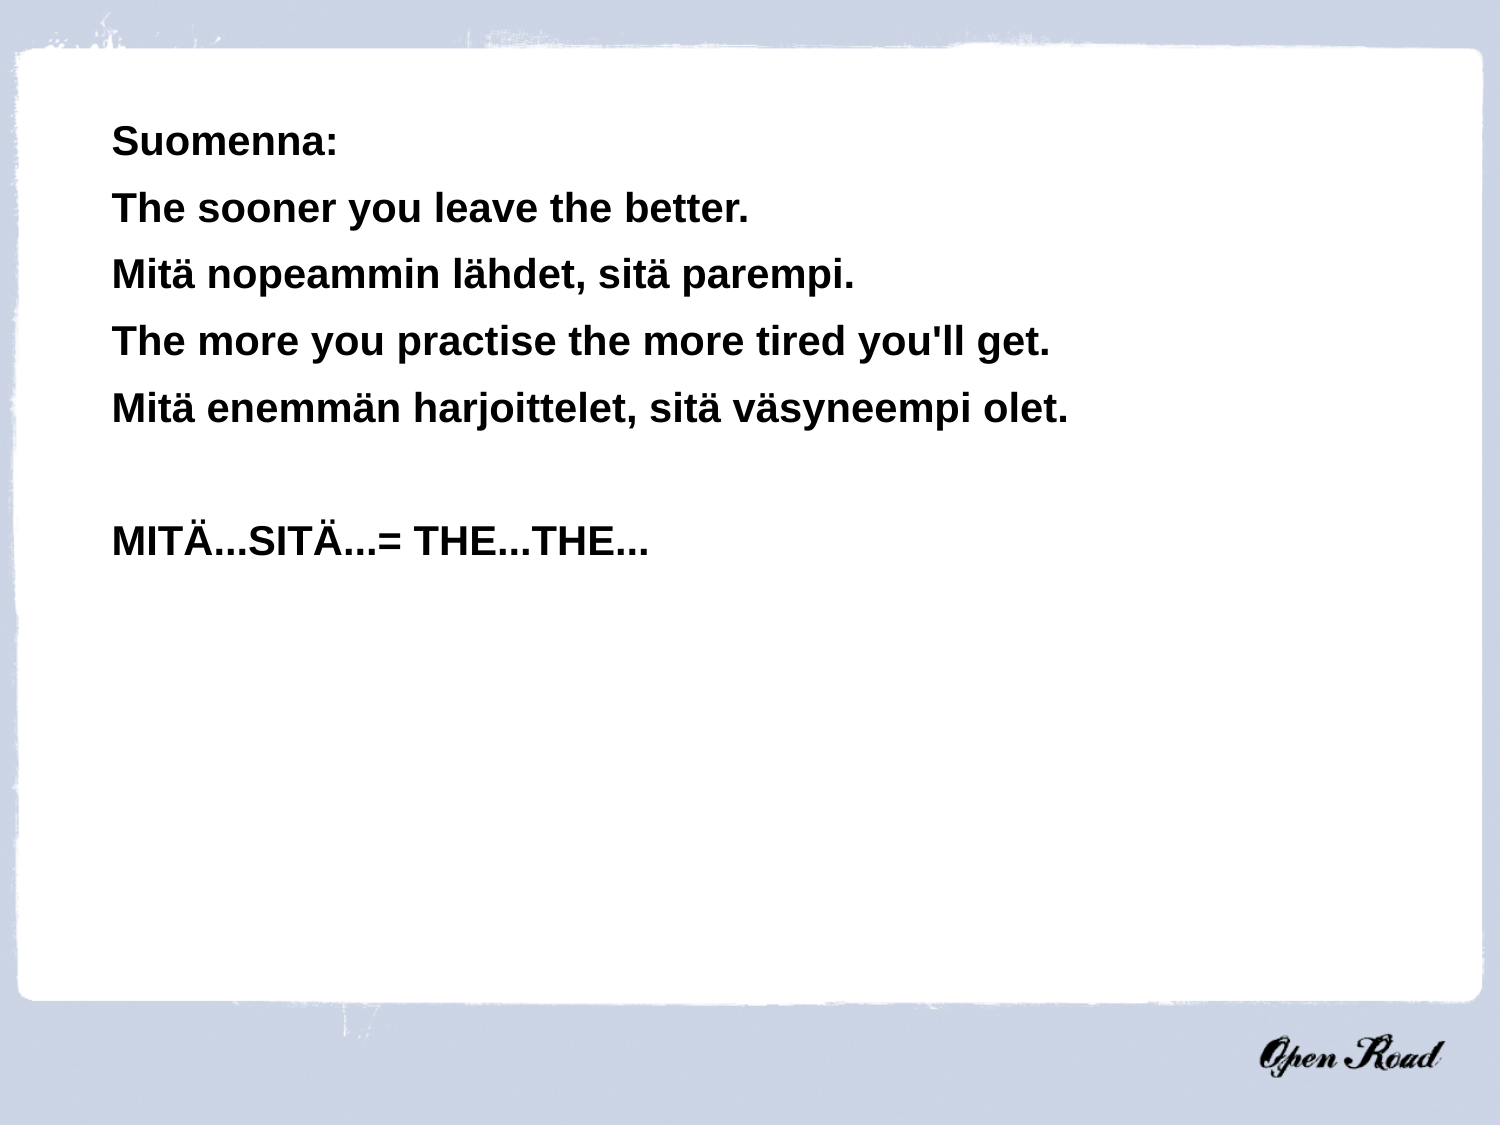

Suomenna:
The sooner you leave the better.
Mitä nopeammin lähdet, sitä parempi.
The more you practise the more tired you'll get.
Mitä enemmän harjoittelet, sitä väsyneempi olet.
MITÄ...SITÄ...= THE...THE...